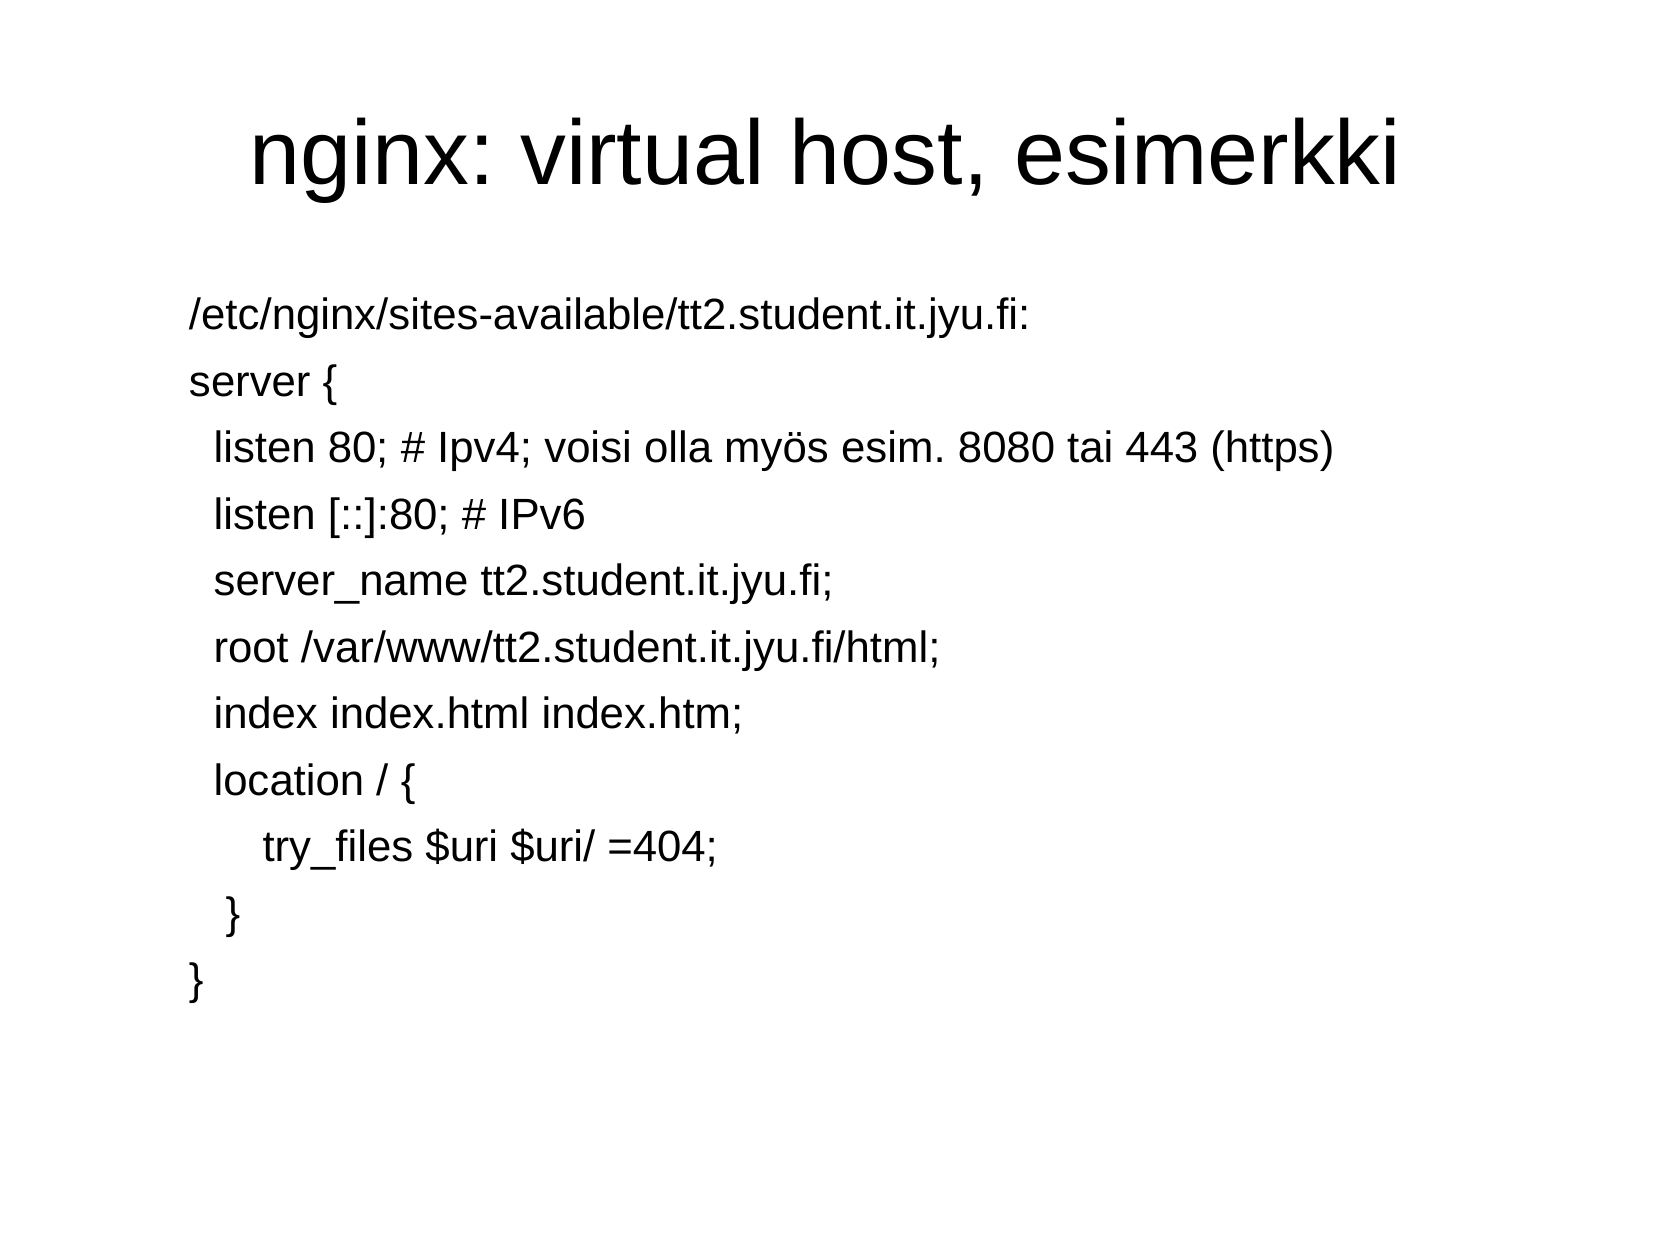

# nginx: virtual host, esimerkki
/etc/nginx/sites-available/tt2.student.it.jyu.fi:
server {
 listen 80; # Ipv4; voisi olla myös esim. 8080 tai 443 (https)
 listen [::]:80; # IPv6
 server_name tt2.student.it.jyu.fi;
 root /var/www/tt2.student.it.jyu.fi/html;
 index index.html index.htm;
 location / {
 try_files $uri $uri/ =404;
 }
}